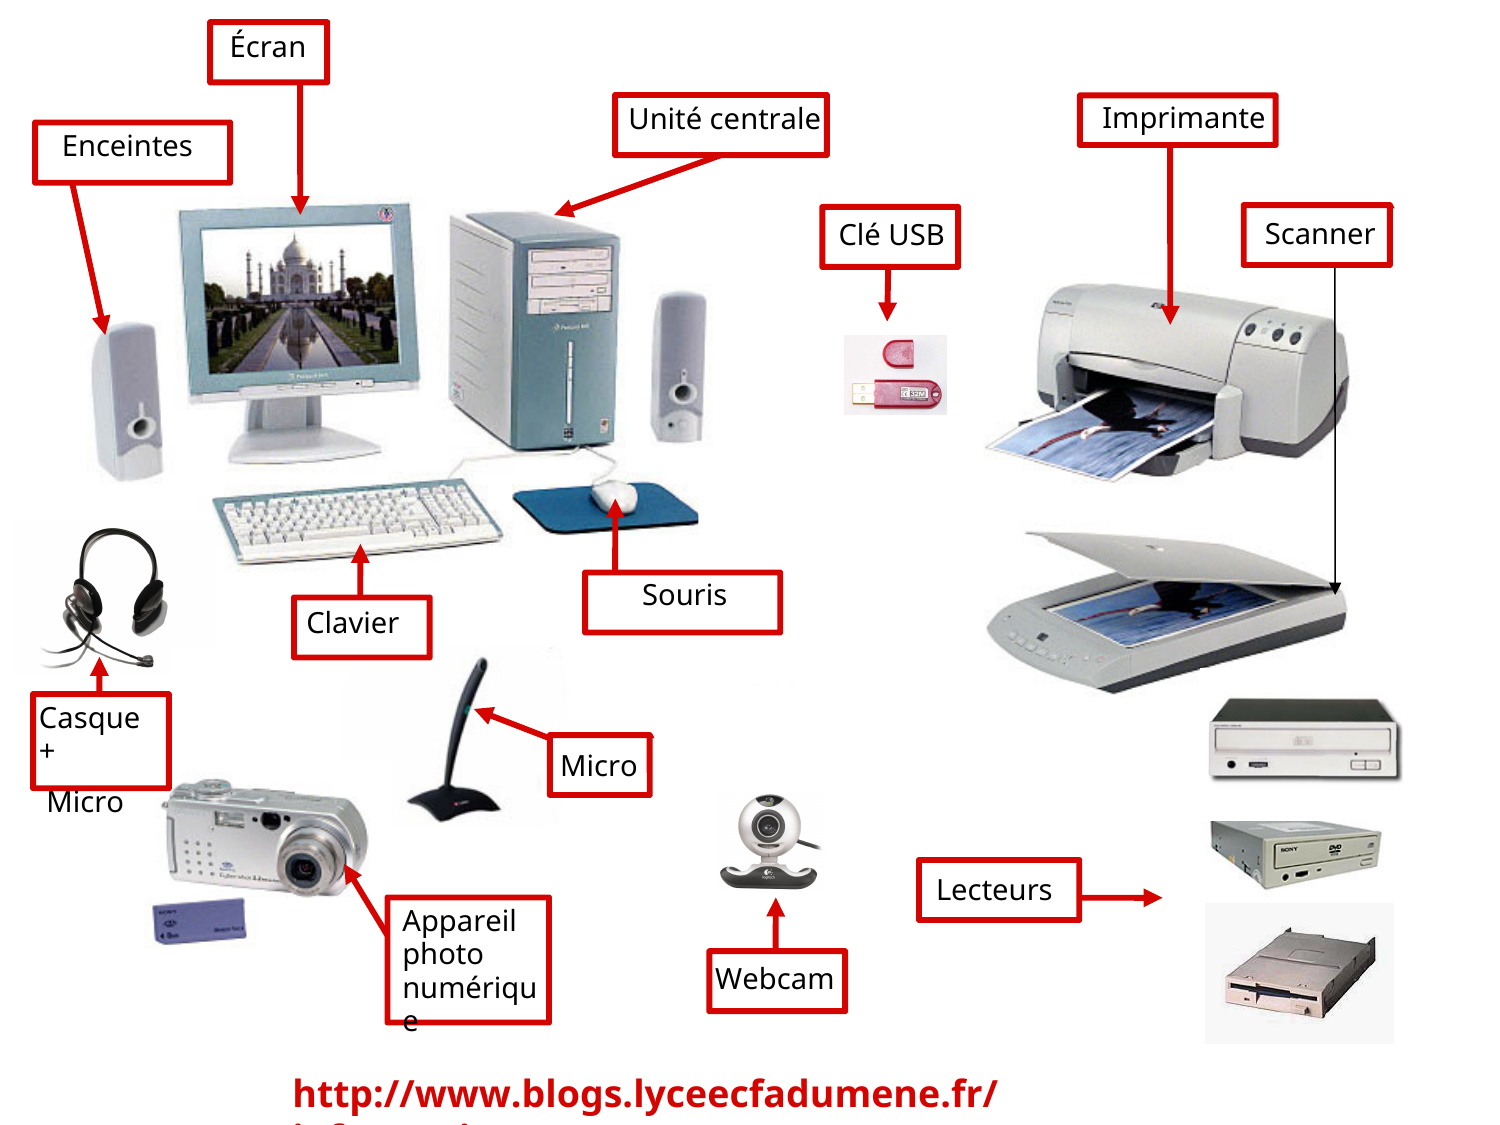

Écran
Imprimante
Unité centrale
Enceintes
Scanner
Clé USB
Souris
Clavier
Casque +
 Micro
Micro
Lecteurs
Appareil photo numérique
Webcam
http://www.blogs.lyceecfadumene.fr/informatique